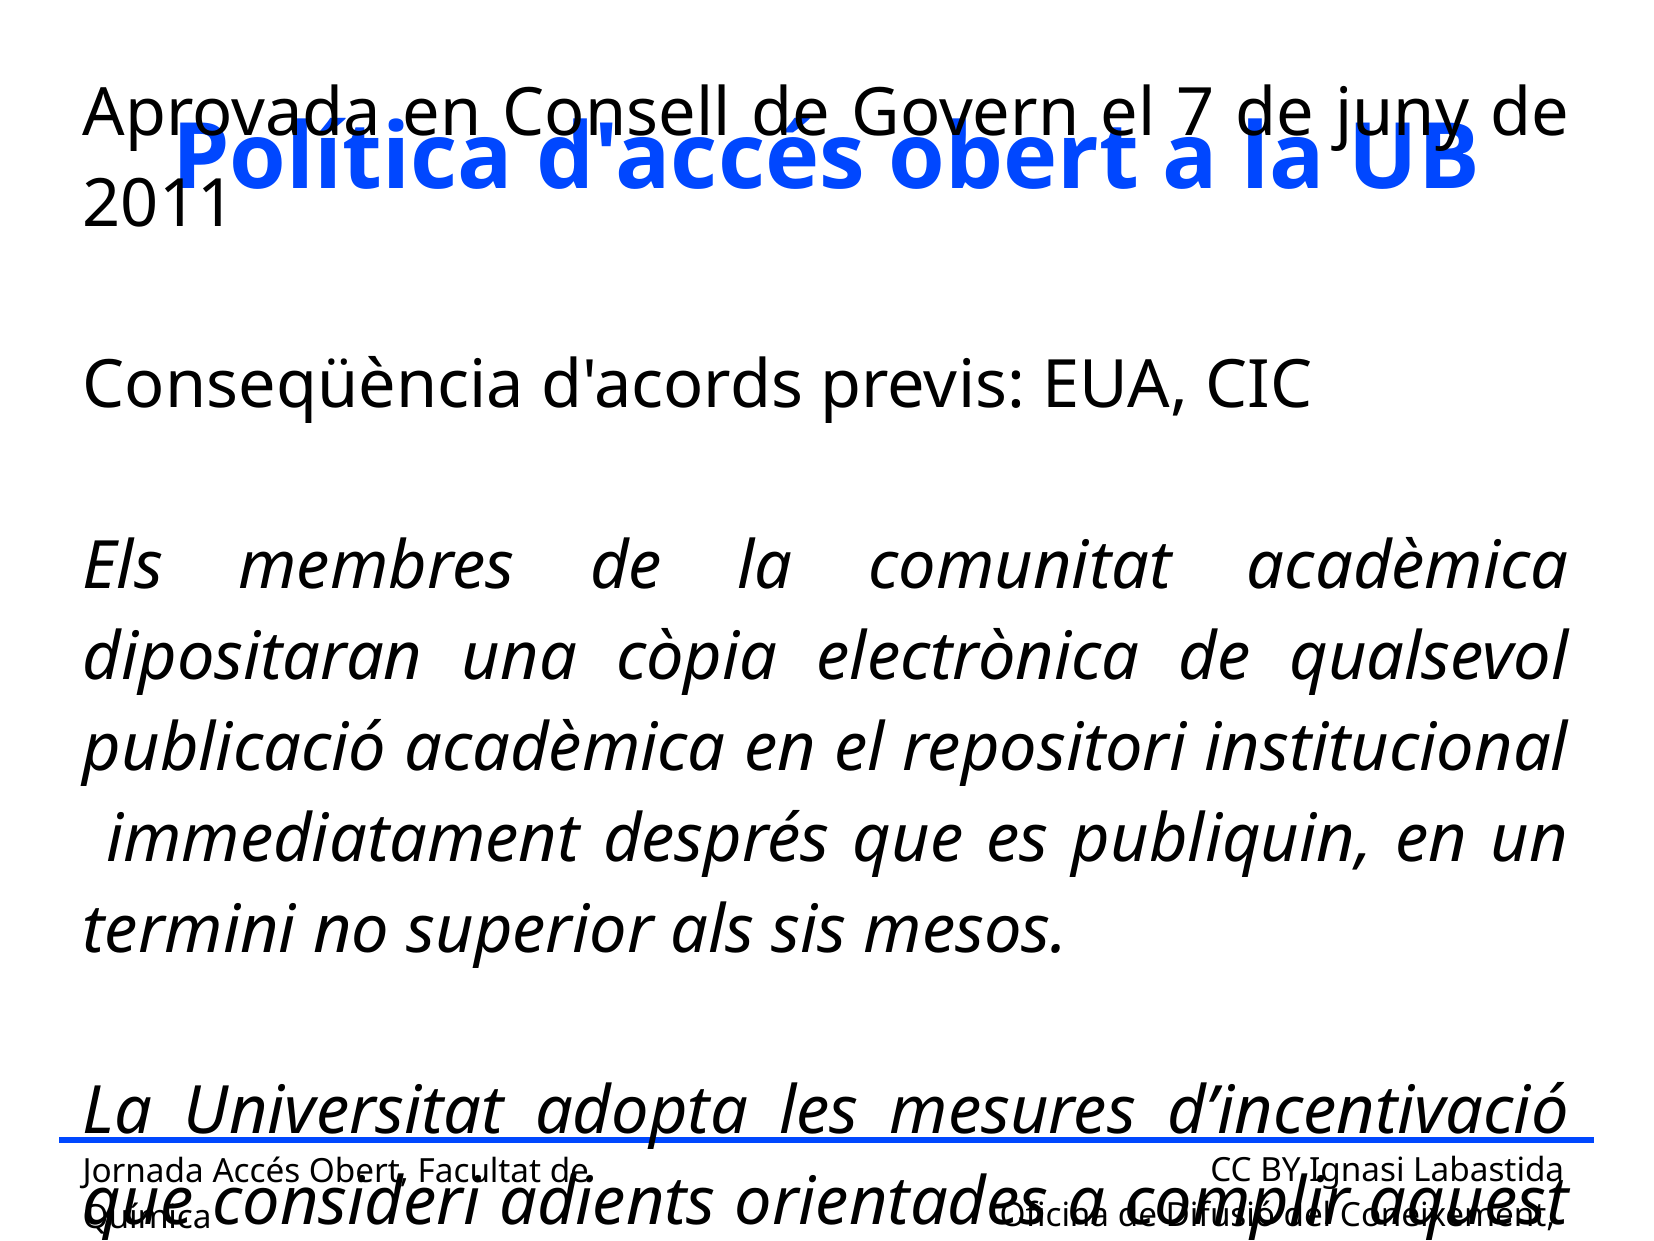

# Política d'accés obert a la UB
Aprovada en Consell de Govern el 7 de juny de 2011
Conseqüència d'acords previs: EUA, CIC
Els membres de la comunitat acadèmica dipositaran una còpia electrònica de qualsevol publicació acadèmica en el repositori institucional immediatament després que es publiquin, en un termini no superior als sis mesos.
La Universitat adopta les mesures d’incentivació que consideri adients orientades a complir aquest mandat a partir de l’1 de gener de 2012.